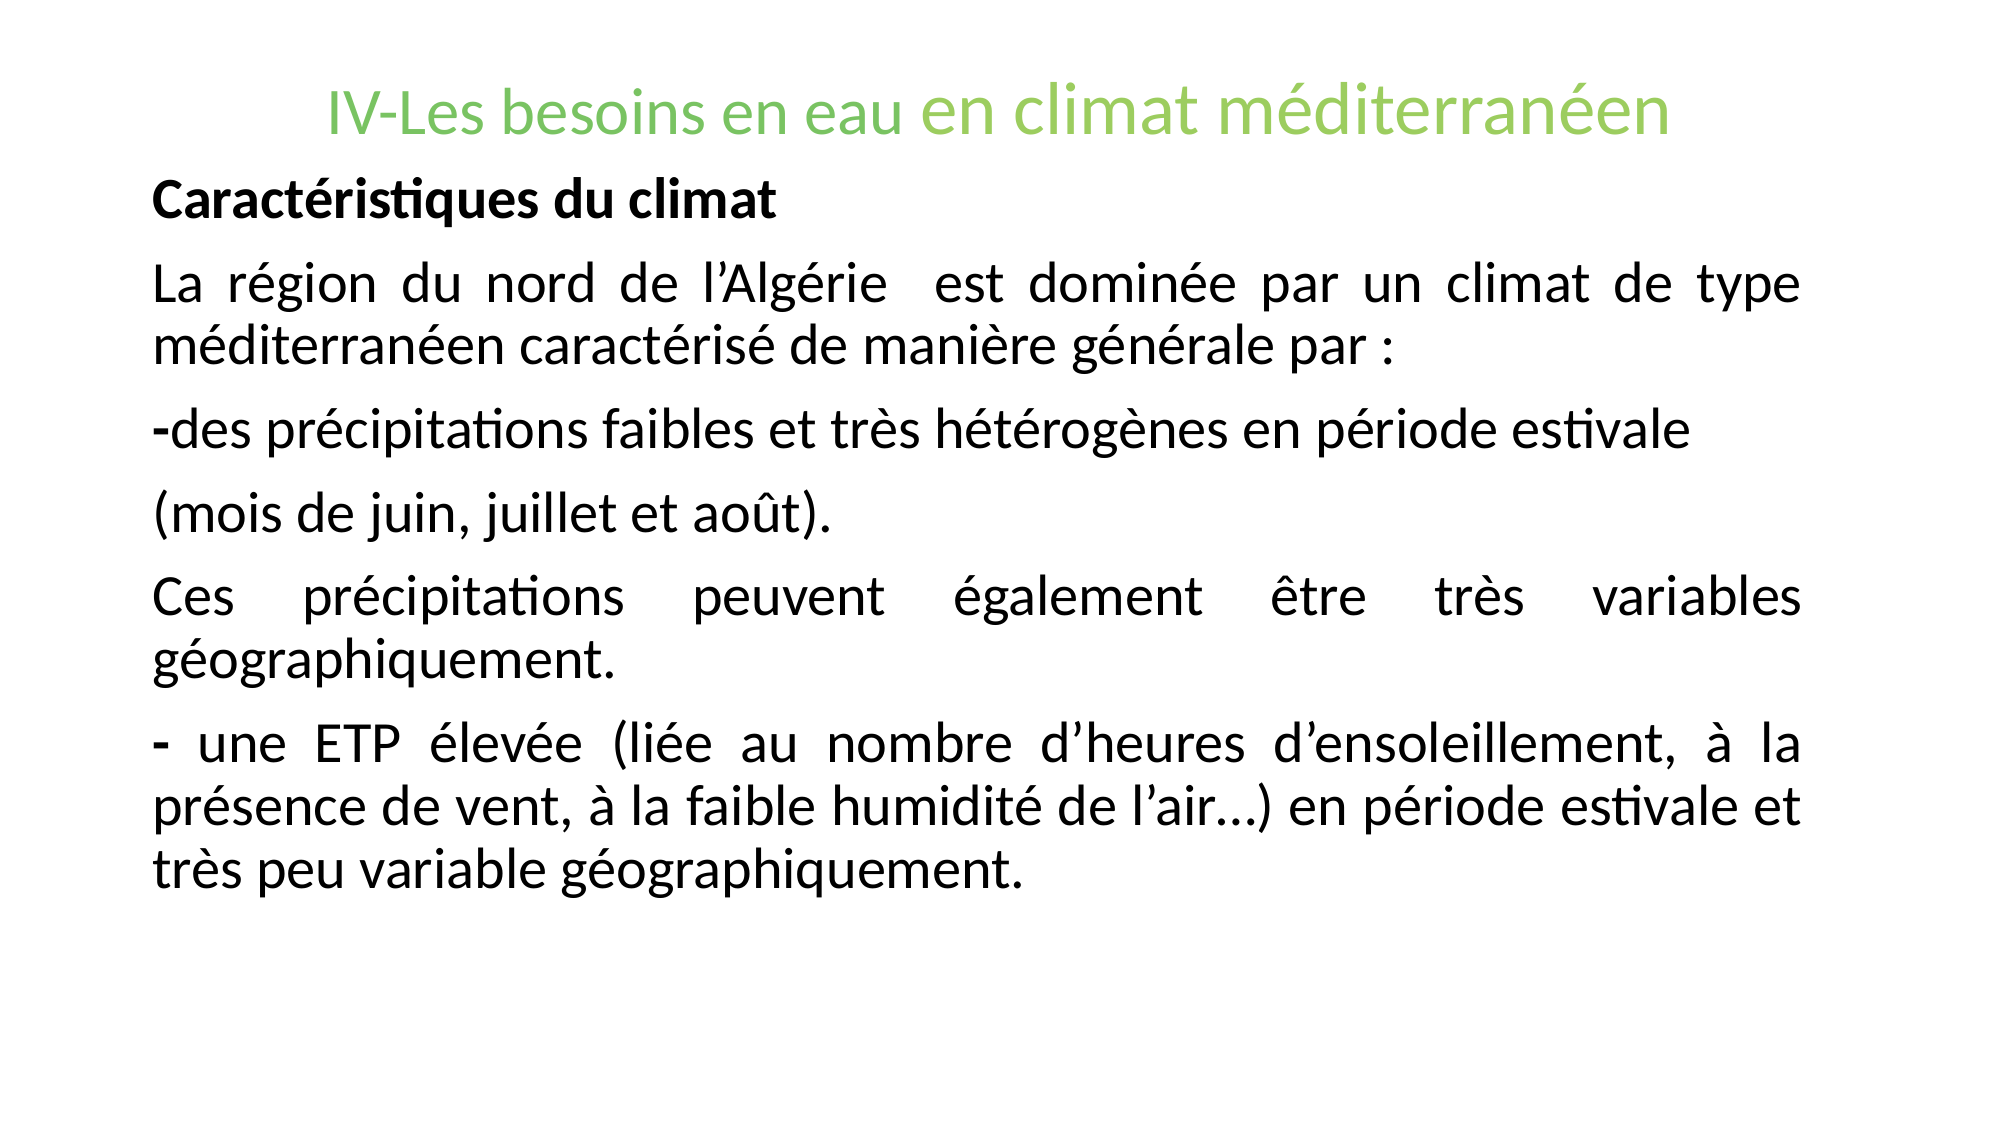

# IV-Les besoins en eau en climat méditerranéen
Caractéristiques du climat
La région du nord de l’Algérie est dominée par un climat de type méditerranéen caractérisé de manière générale par :
-des précipitations faibles et très hétérogènes en période estivale
(mois de juin, juillet et août).
Ces précipitations peuvent également être très variables géographiquement.
- une ETP élevée (liée au nombre d’heures d’ensoleillement, à la présence de vent, à la faible humidité de l’air…) en période estivale et très peu variable géographiquement.